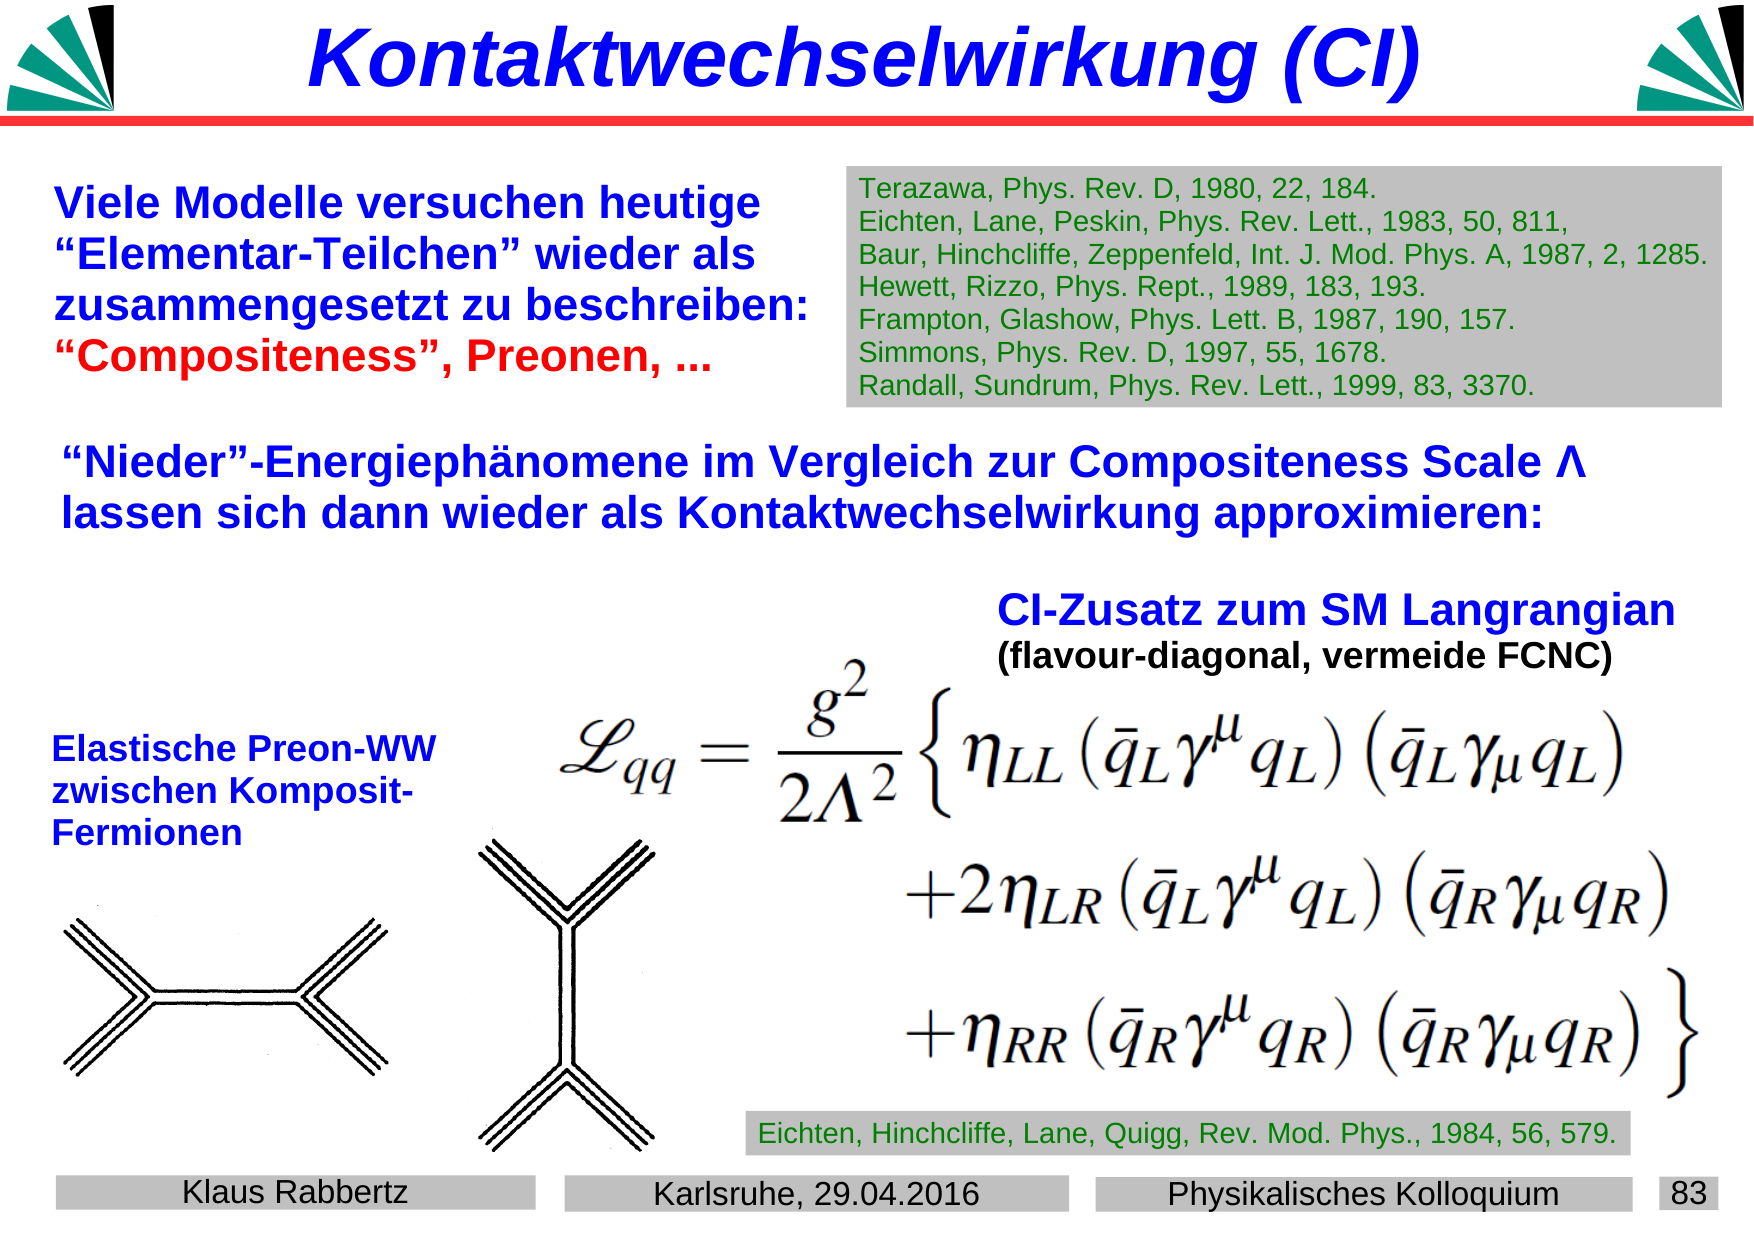

# Kontaktwechselwirkung (CI)
Terazawa, Phys. Rev. D, 1980, 22, 184.
Eichten, Lane, Peskin, Phys. Rev. Lett., 1983, 50, 811,
Baur, Hinchcliffe, Zeppenfeld, Int. J. Mod. Phys. A, 1987, 2, 1285.
Hewett, Rizzo, Phys. Rept., 1989, 183, 193.
Frampton, Glashow, Phys. Lett. B, 1987, 190, 157.
Simmons, Phys. Rev. D, 1997, 55, 1678.
Randall, Sundrum, Phys. Rev. Lett., 1999, 83, 3370.
Viele Modelle versuchen heutige
“Elementar-Teilchen” wieder als
zusammengesetzt zu beschreiben:
“Compositeness”, Preonen, ...
“Nieder”-Energiephänomene im Vergleich zur Compositeness Scale Λ
lassen sich dann wieder als Kontaktwechselwirkung approximieren:
CI-Zusatz zum SM Langrangian
(flavour-diagonal, vermeide FCNC)
Elastische Preon-WW
zwischen Komposit-
Fermionen
Eichten, Hinchcliffe, Lane, Quigg, Rev. Mod. Phys., 1984, 56, 579.